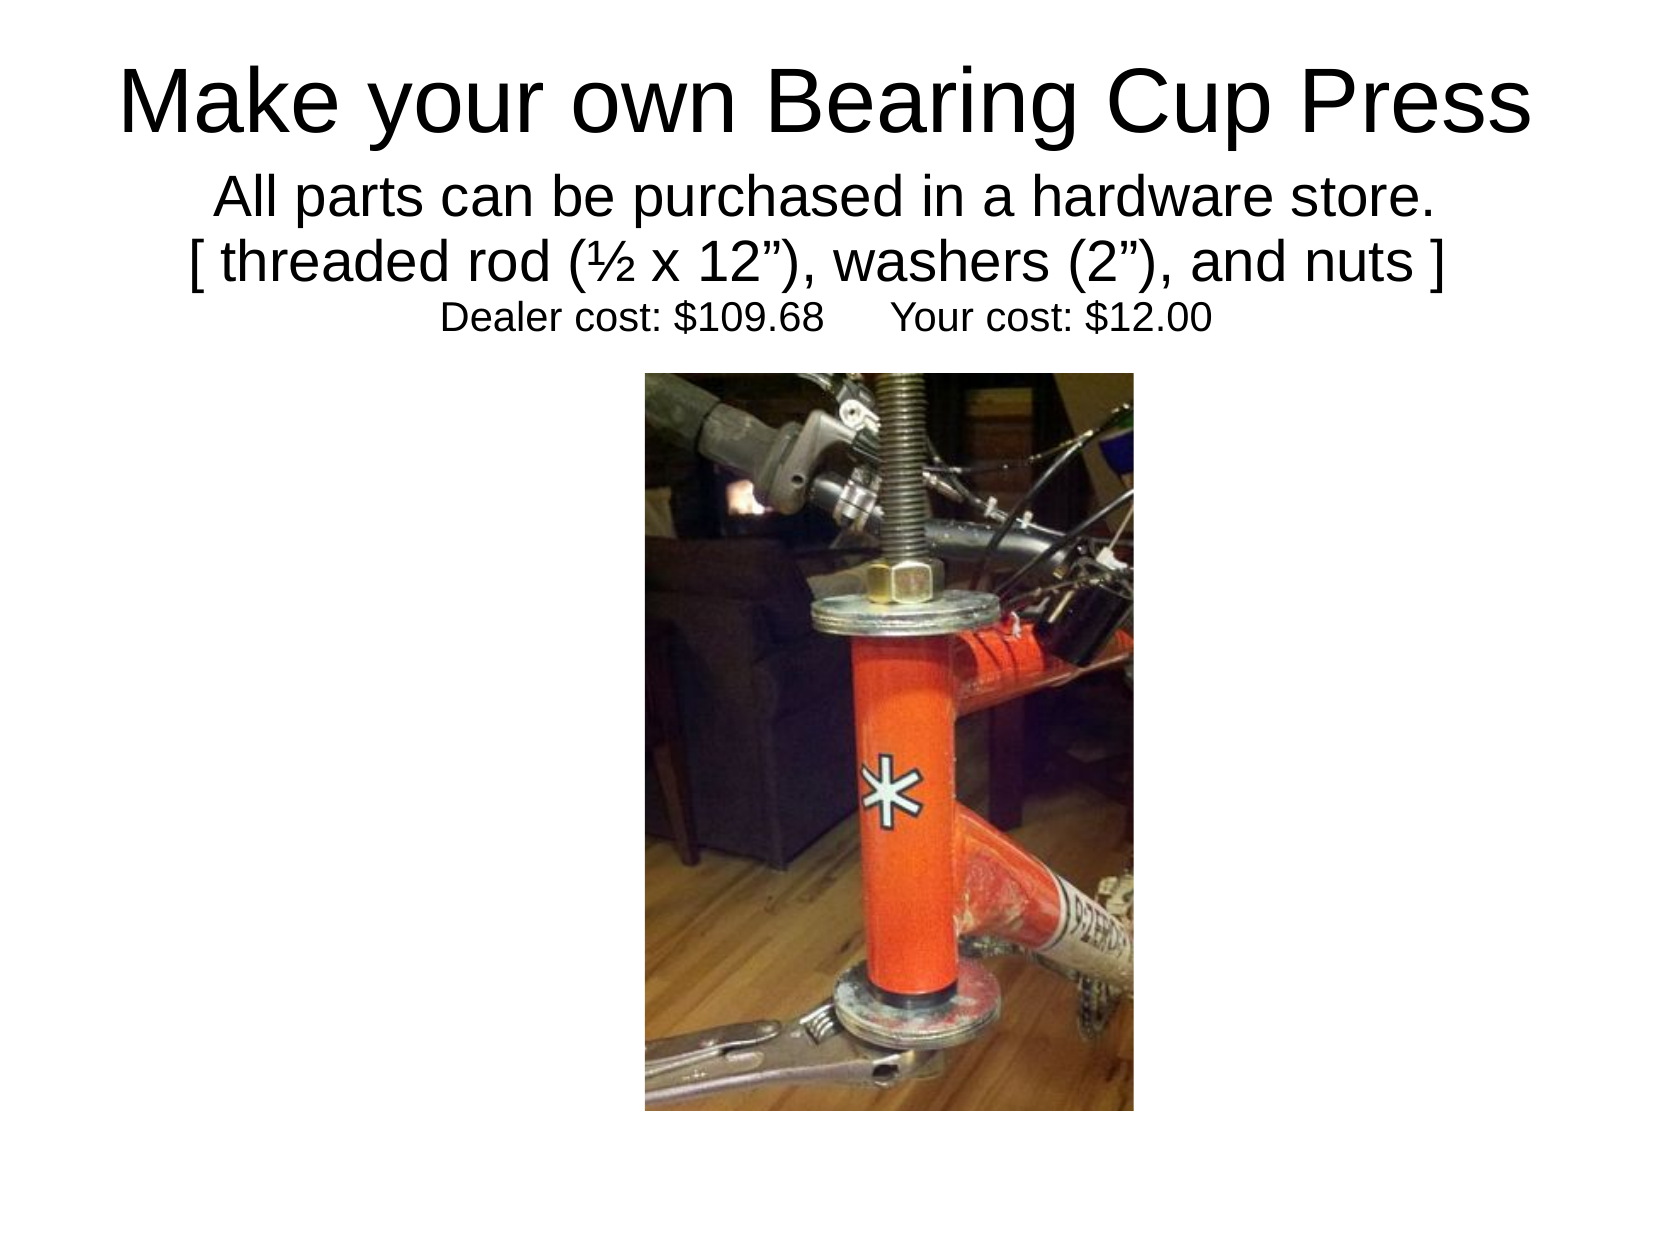

# Make your own Bearing Cup Press
All parts can be purchased in a hardware store.
[ threaded rod (½ x 12”), washers (2”), and nuts ]
Dealer cost: $109.68	Your cost: $12.00